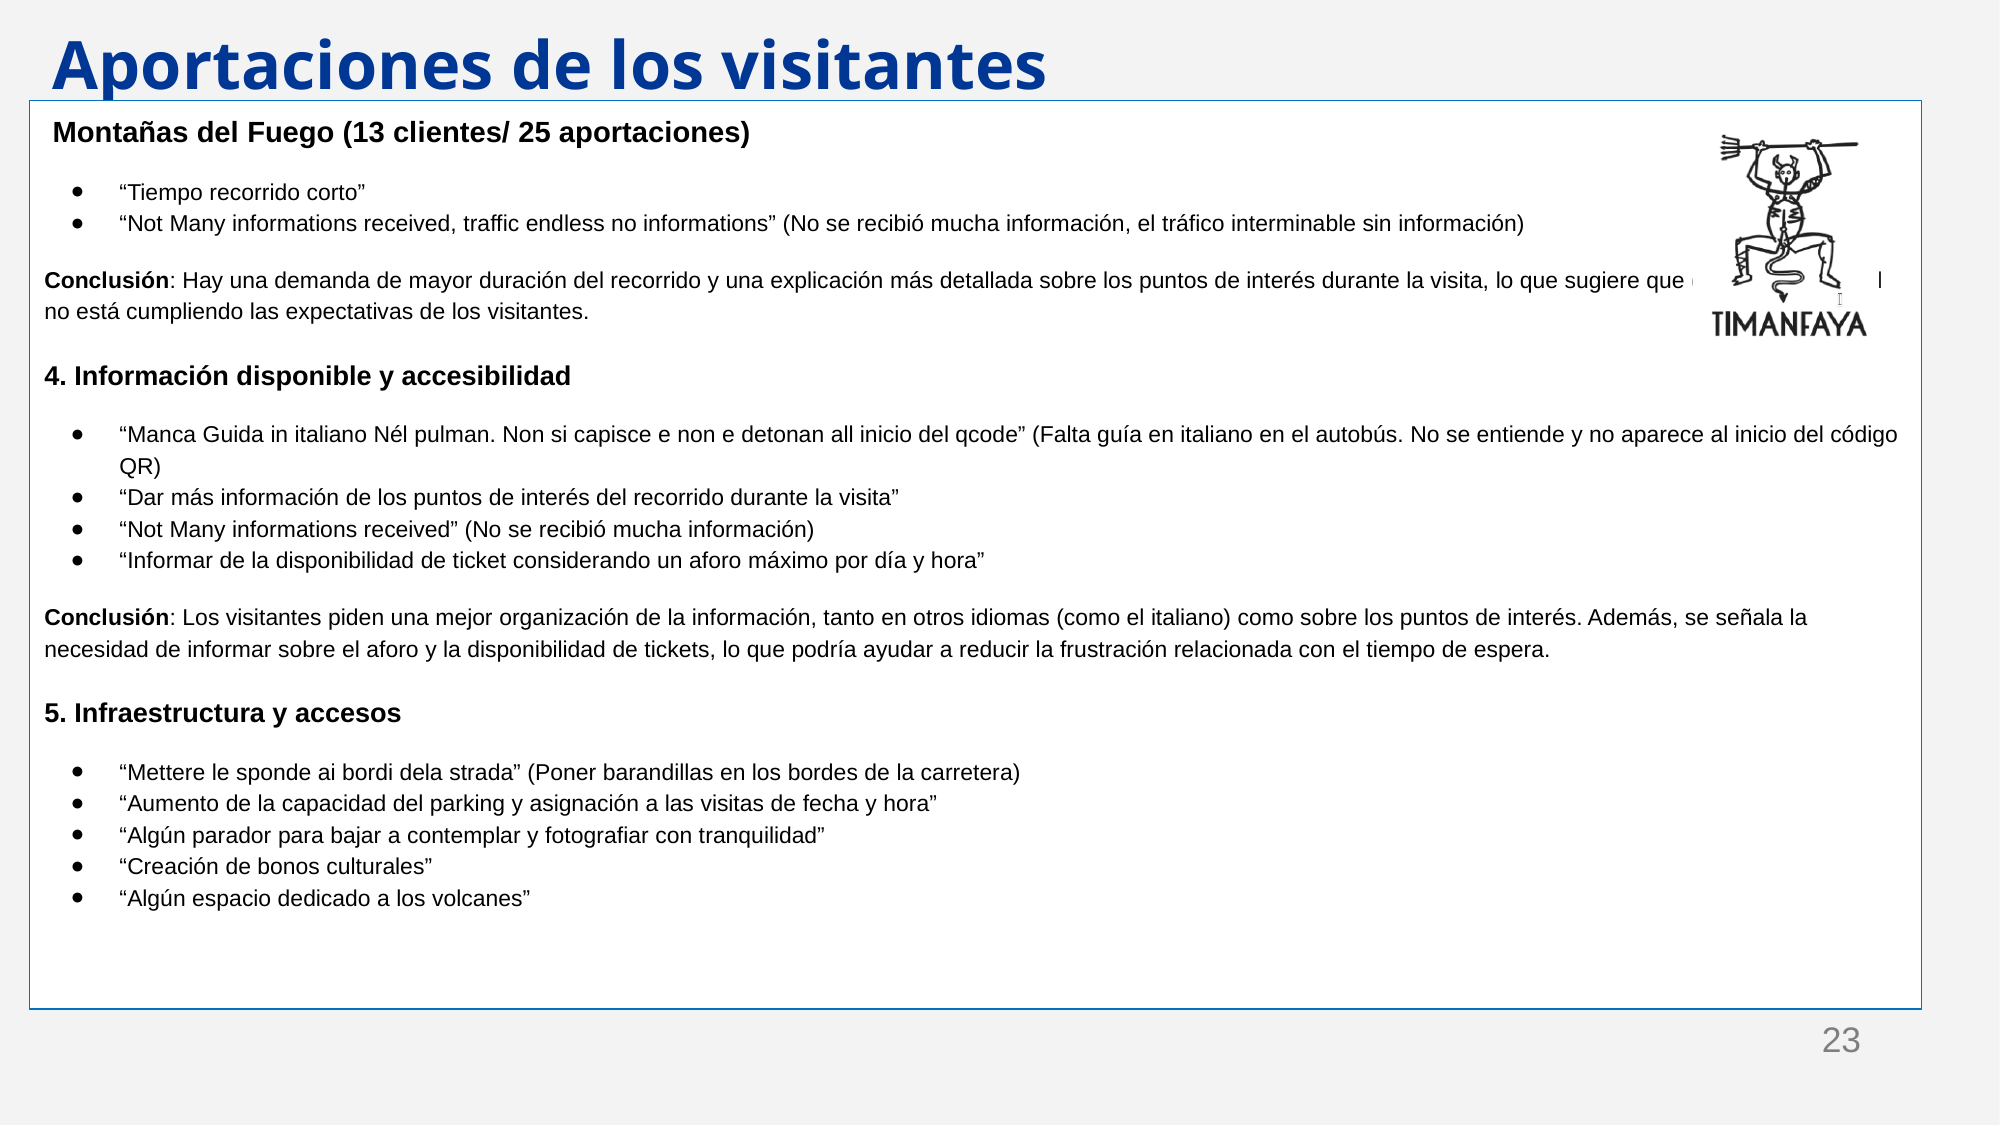

Aportaciones de los visitantes
 Montañas del Fuego (13 clientes/ 25 aportaciones)
“Tiempo recorrido corto”
“Not Many informations received, traffic endless no informations” (No se recibió mucha información, el tráfico interminable sin información)
Conclusión: Hay una demanda de mayor duración del recorrido y una explicación más detallada sobre los puntos de interés durante la visita, lo que sugiere que el contenido actual no está cumpliendo las expectativas de los visitantes.
4. Información disponible y accesibilidad
“Manca Guida in italiano Nél pulman. Non si capisce e non e detonan all inicio del qcode” (Falta guía en italiano en el autobús. No se entiende y no aparece al inicio del código QR)
“Dar más información de los puntos de interés del recorrido durante la visita”
“Not Many informations received” (No se recibió mucha información)
“Informar de la disponibilidad de ticket considerando un aforo máximo por día y hora”
Conclusión: Los visitantes piden una mejor organización de la información, tanto en otros idiomas (como el italiano) como sobre los puntos de interés. Además, se señala la necesidad de informar sobre el aforo y la disponibilidad de tickets, lo que podría ayudar a reducir la frustración relacionada con el tiempo de espera.
5. Infraestructura y accesos
“Mettere le sponde ai bordi dela strada” (Poner barandillas en los bordes de la carretera)
“Aumento de la capacidad del parking y asignación a las visitas de fecha y hora”
“Algún parador para bajar a contemplar y fotografiar con tranquilidad”
“Creación de bonos culturales”
“Algún espacio dedicado a los volcanes”